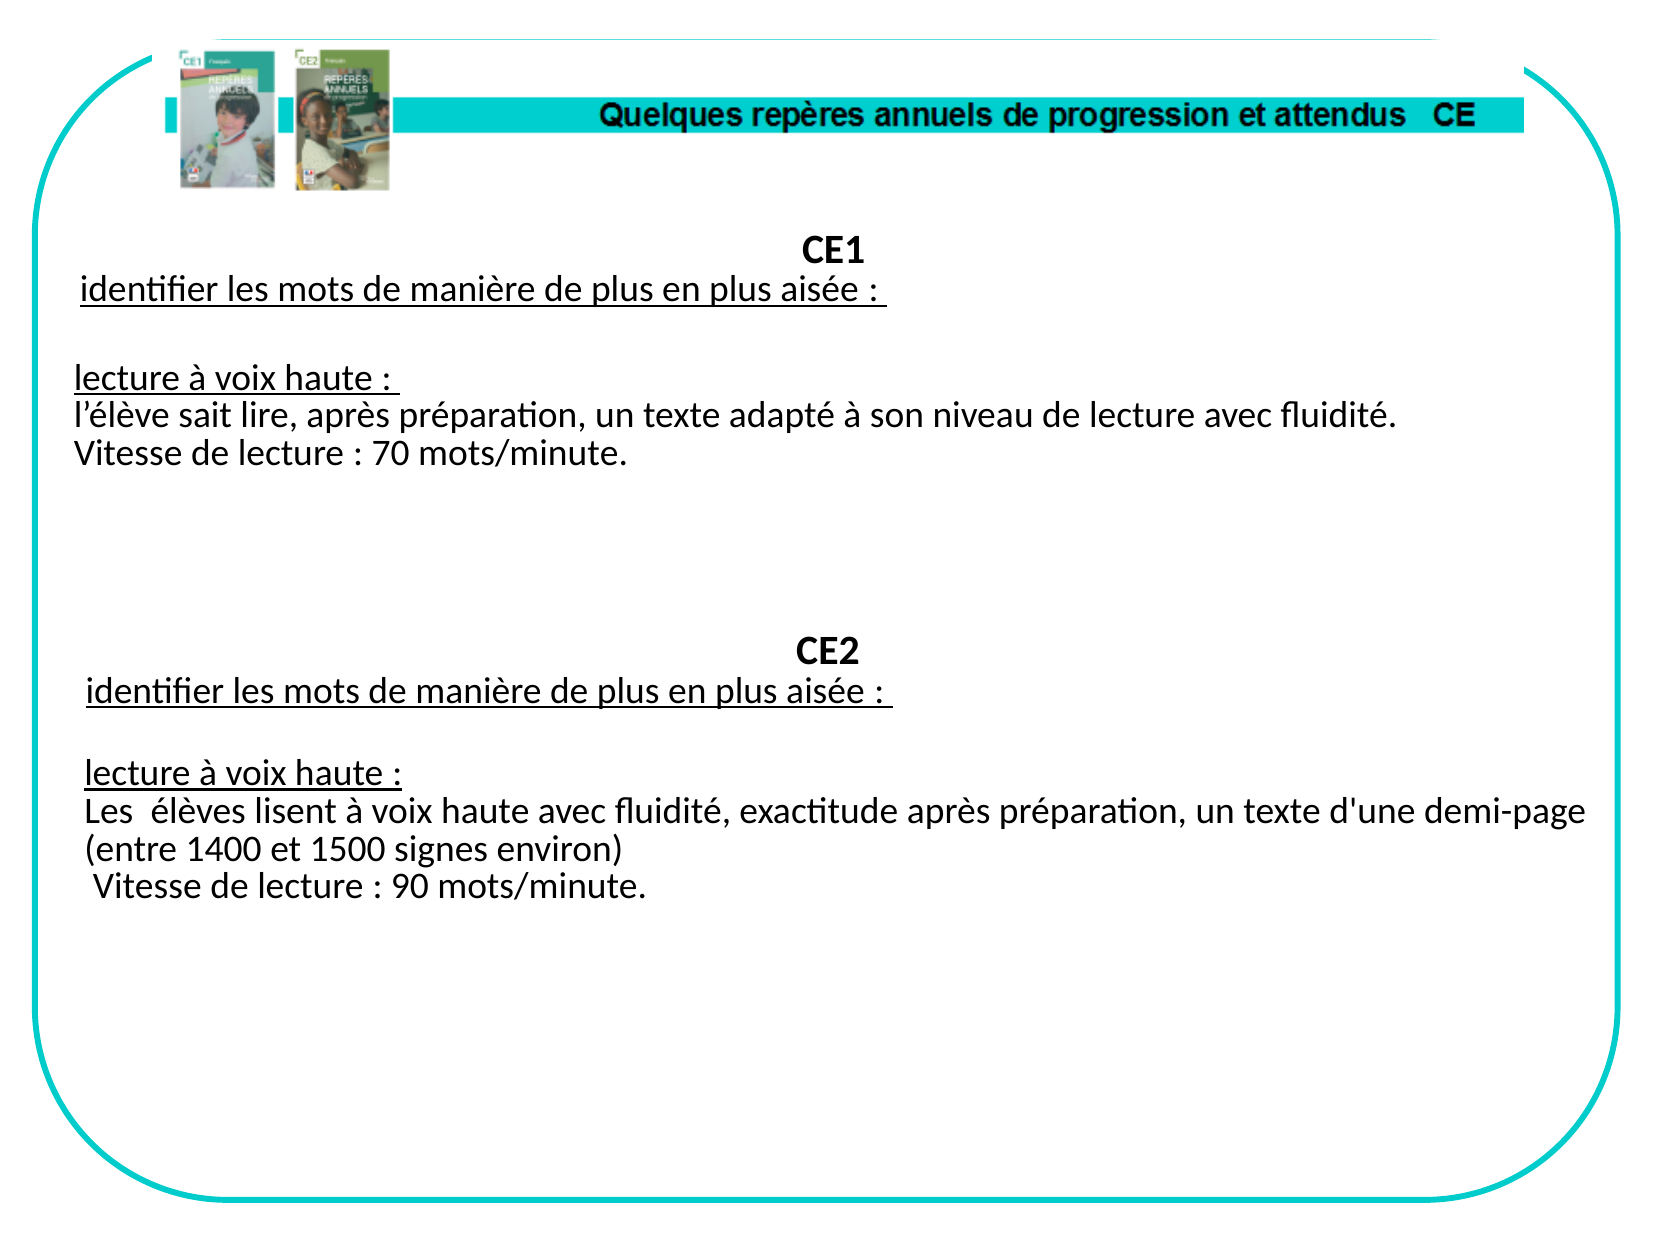

CE1
identifier les mots de manière de plus en plus aisée :
lecture à voix haute :
l’élève sait lire, après préparation, un texte adapté à son niveau de lecture avec fluidité.
Vitesse de lecture : 70 mots/minute.
CE2
identifier les mots de manière de plus en plus aisée :
lecture à voix haute :
Les élèves lisent à voix haute avec fluidité, exactitude après préparation, un texte d'une demi-page (entre 1400 et 1500 signes environ)
 Vitesse de lecture : 90 mots/minute.